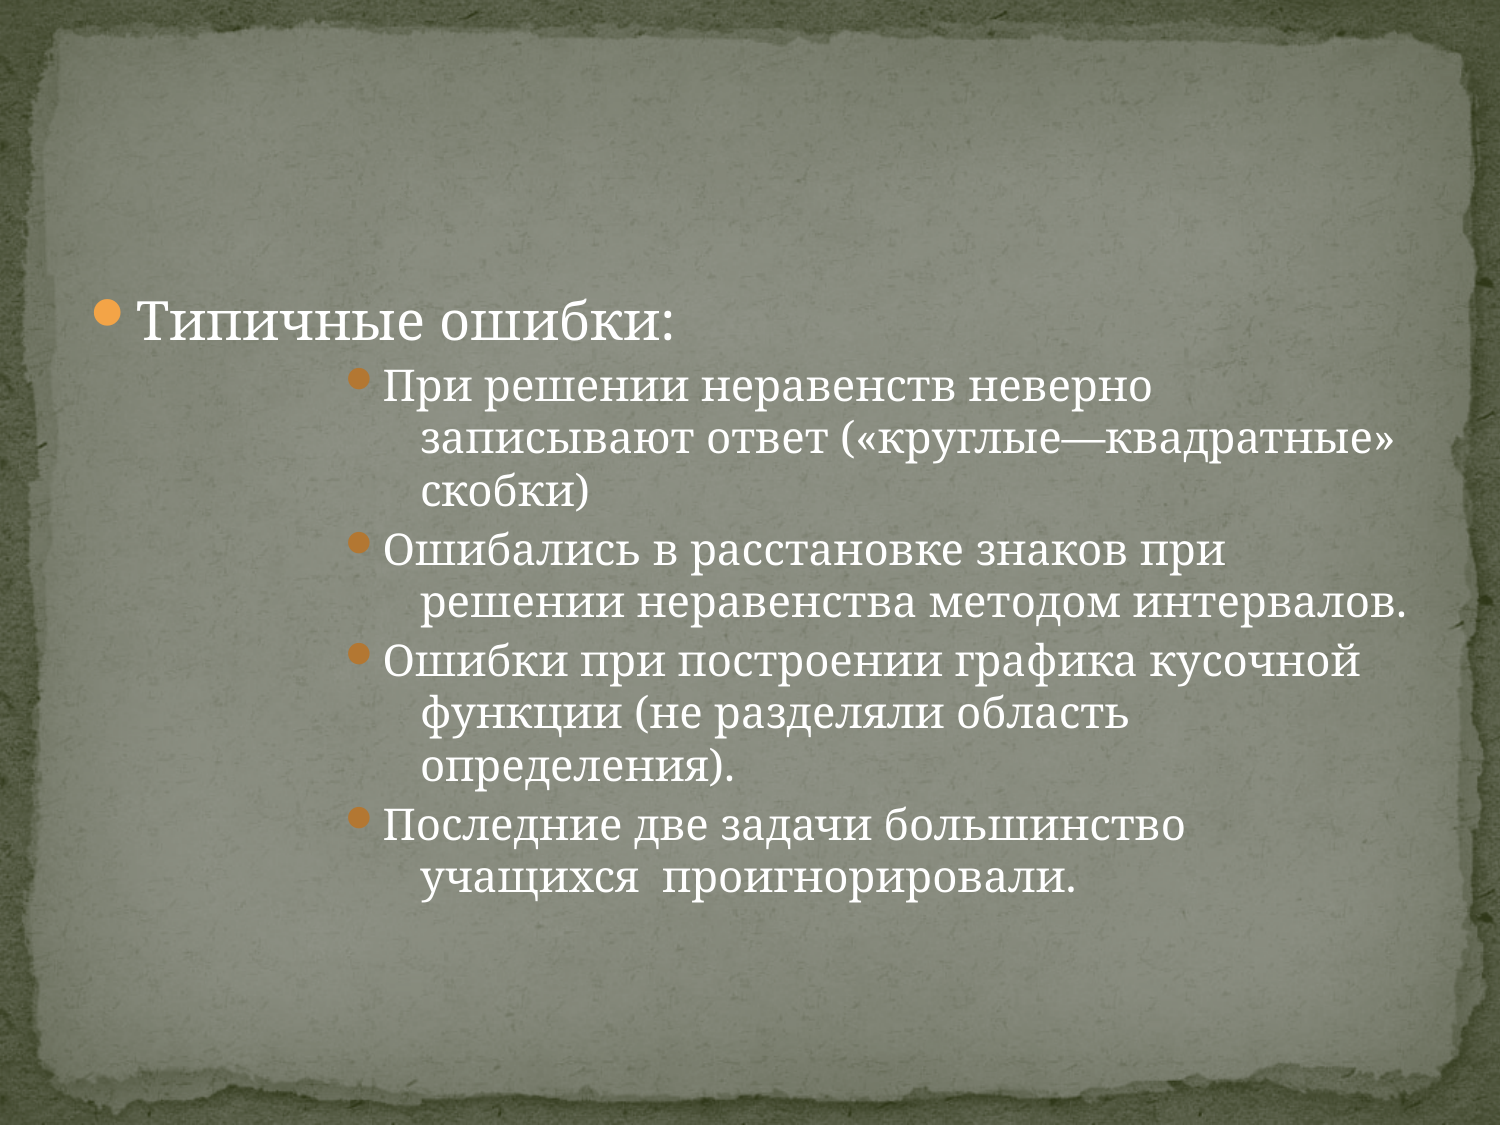

# Типичные ошибки:
При решении неравенств неверно записывают ответ («круглые—квадратные» скобки)
Ошибались в расстановке знаков при решении неравенства методом интервалов.
Ошибки при построении графика кусочной функции (не разделяли область определения).
Последние две задачи большинство учащихся проигнорировали.